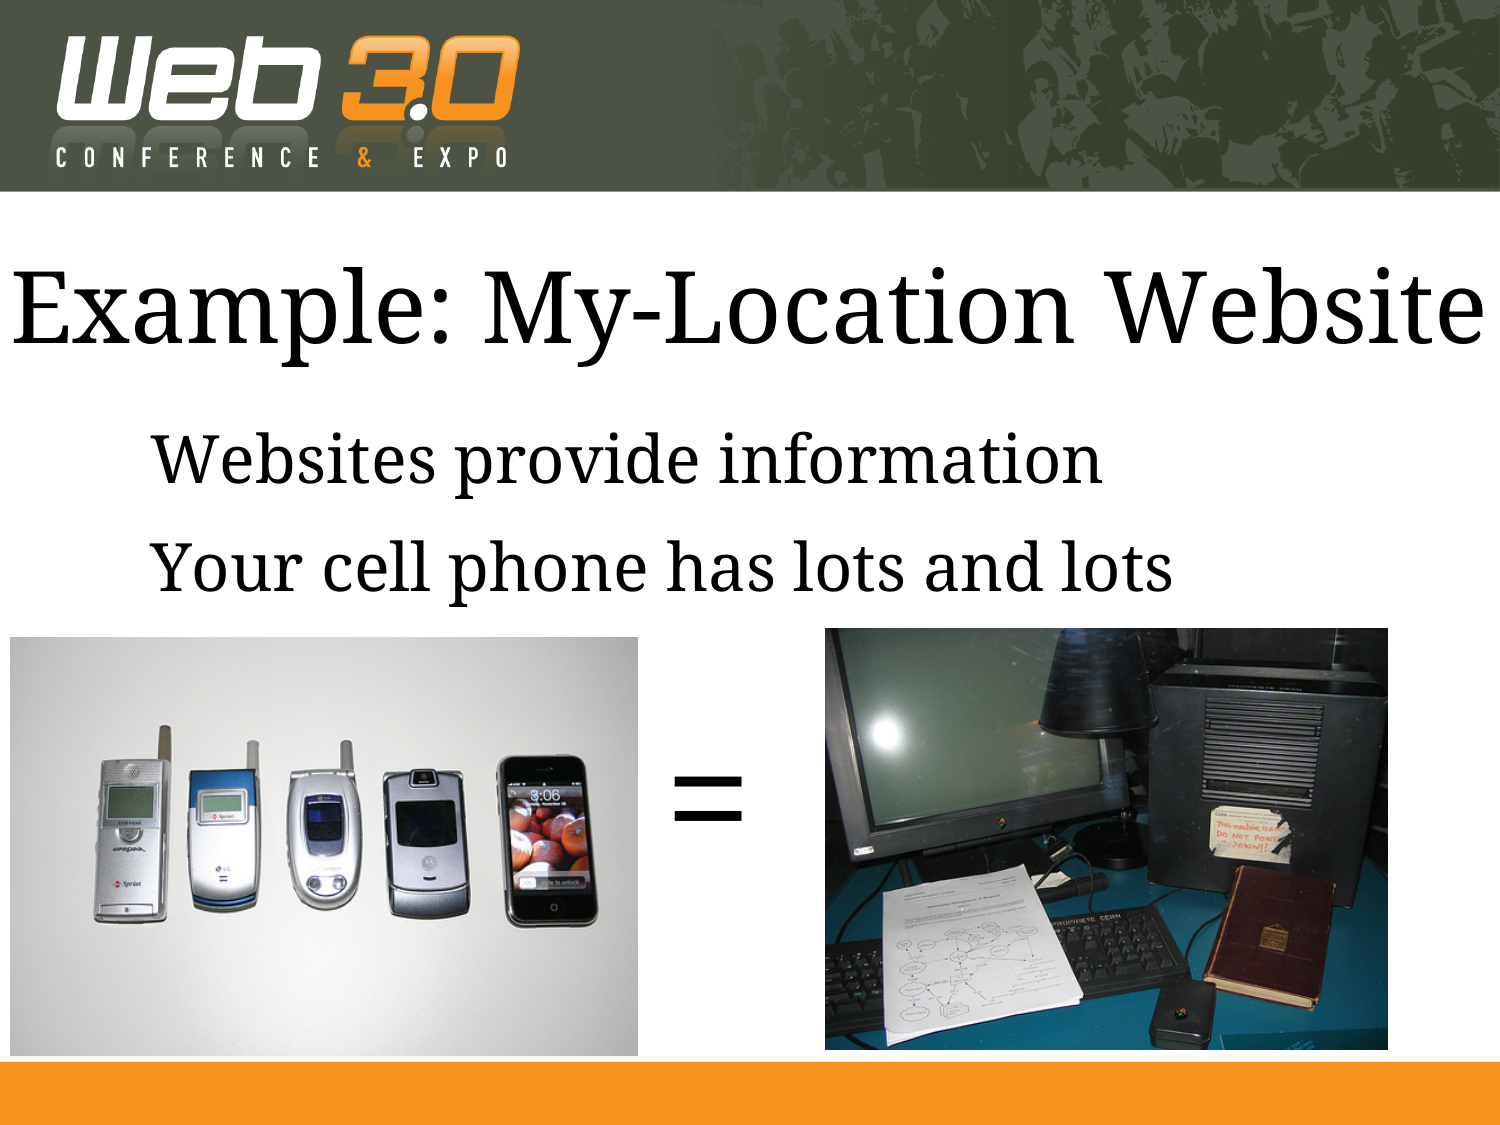

# Example: My-Location Website
Websites provide information
Your cell phone has lots and lots
=